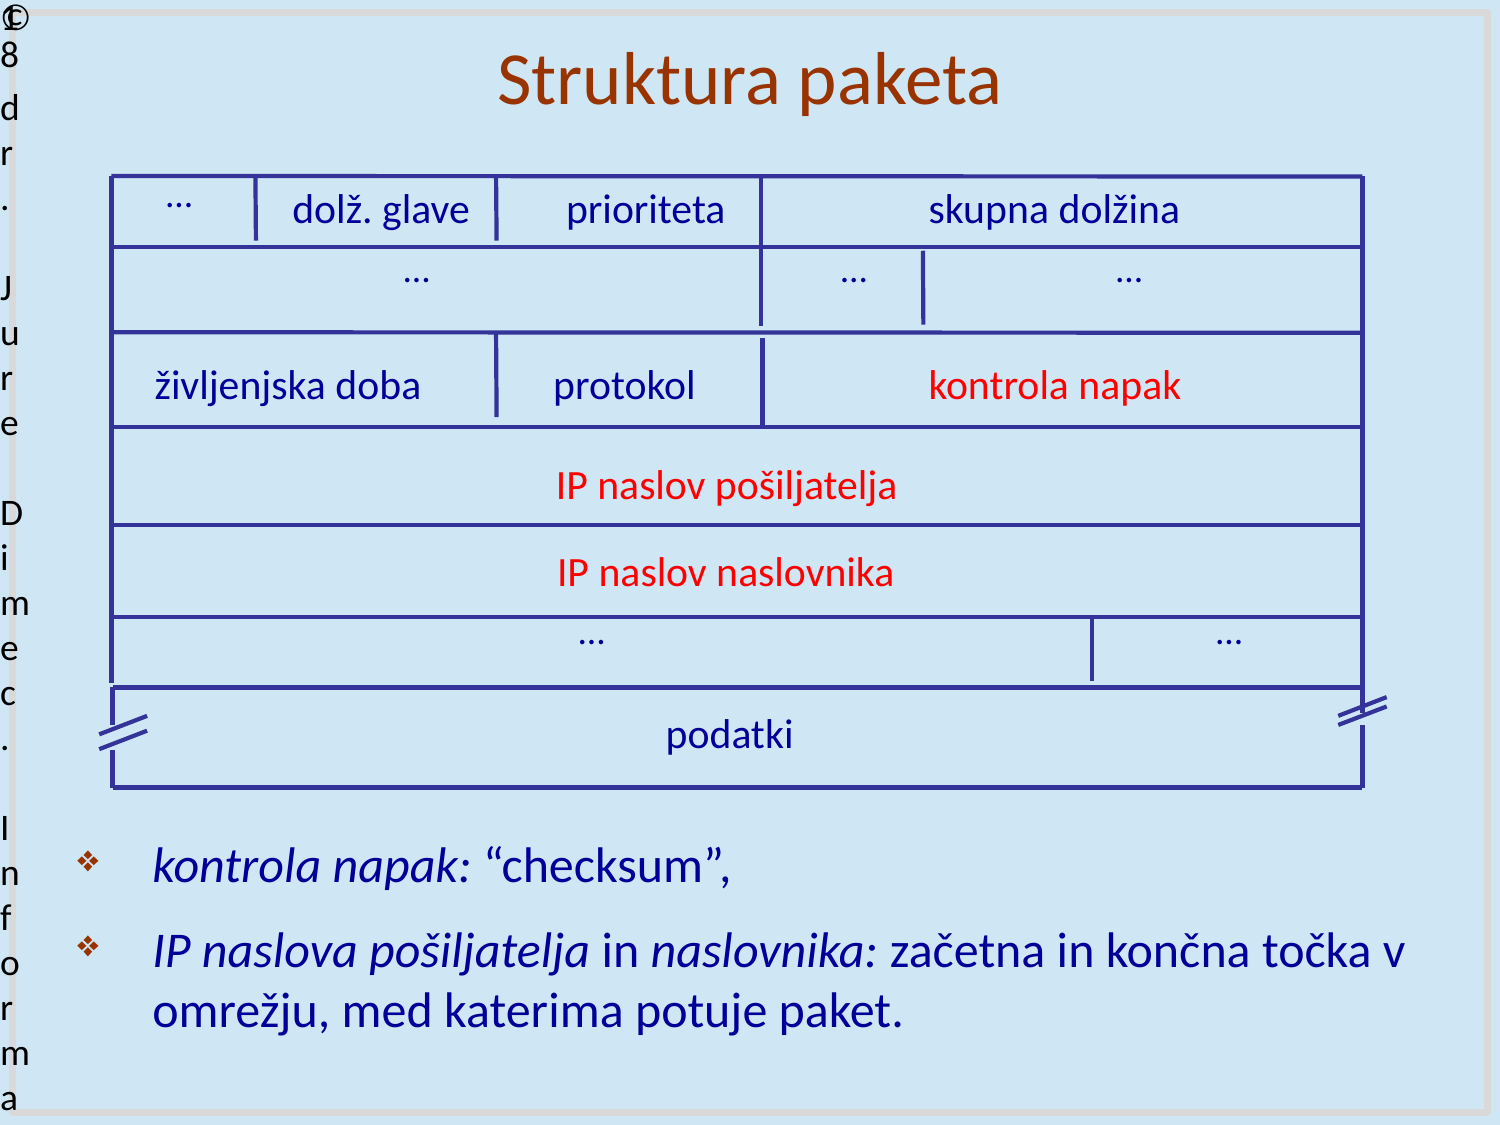

© dr. Jure Dimec. Informacijski viri na Internetu (2012 / 13). Protokoli.
# Struktura paketa
...
dolž. glave
prioriteta
skupna dolžina
...
...
...
življenjska doba
protokol
kontrola napak
IP naslov pošiljatelja
IP naslov naslovnika
...
...
podatki
kontrola napak: “checksum”,
IP naslova pošiljatelja in naslovnika: začetna in končna točka v omrežju, med katerima potuje paket.